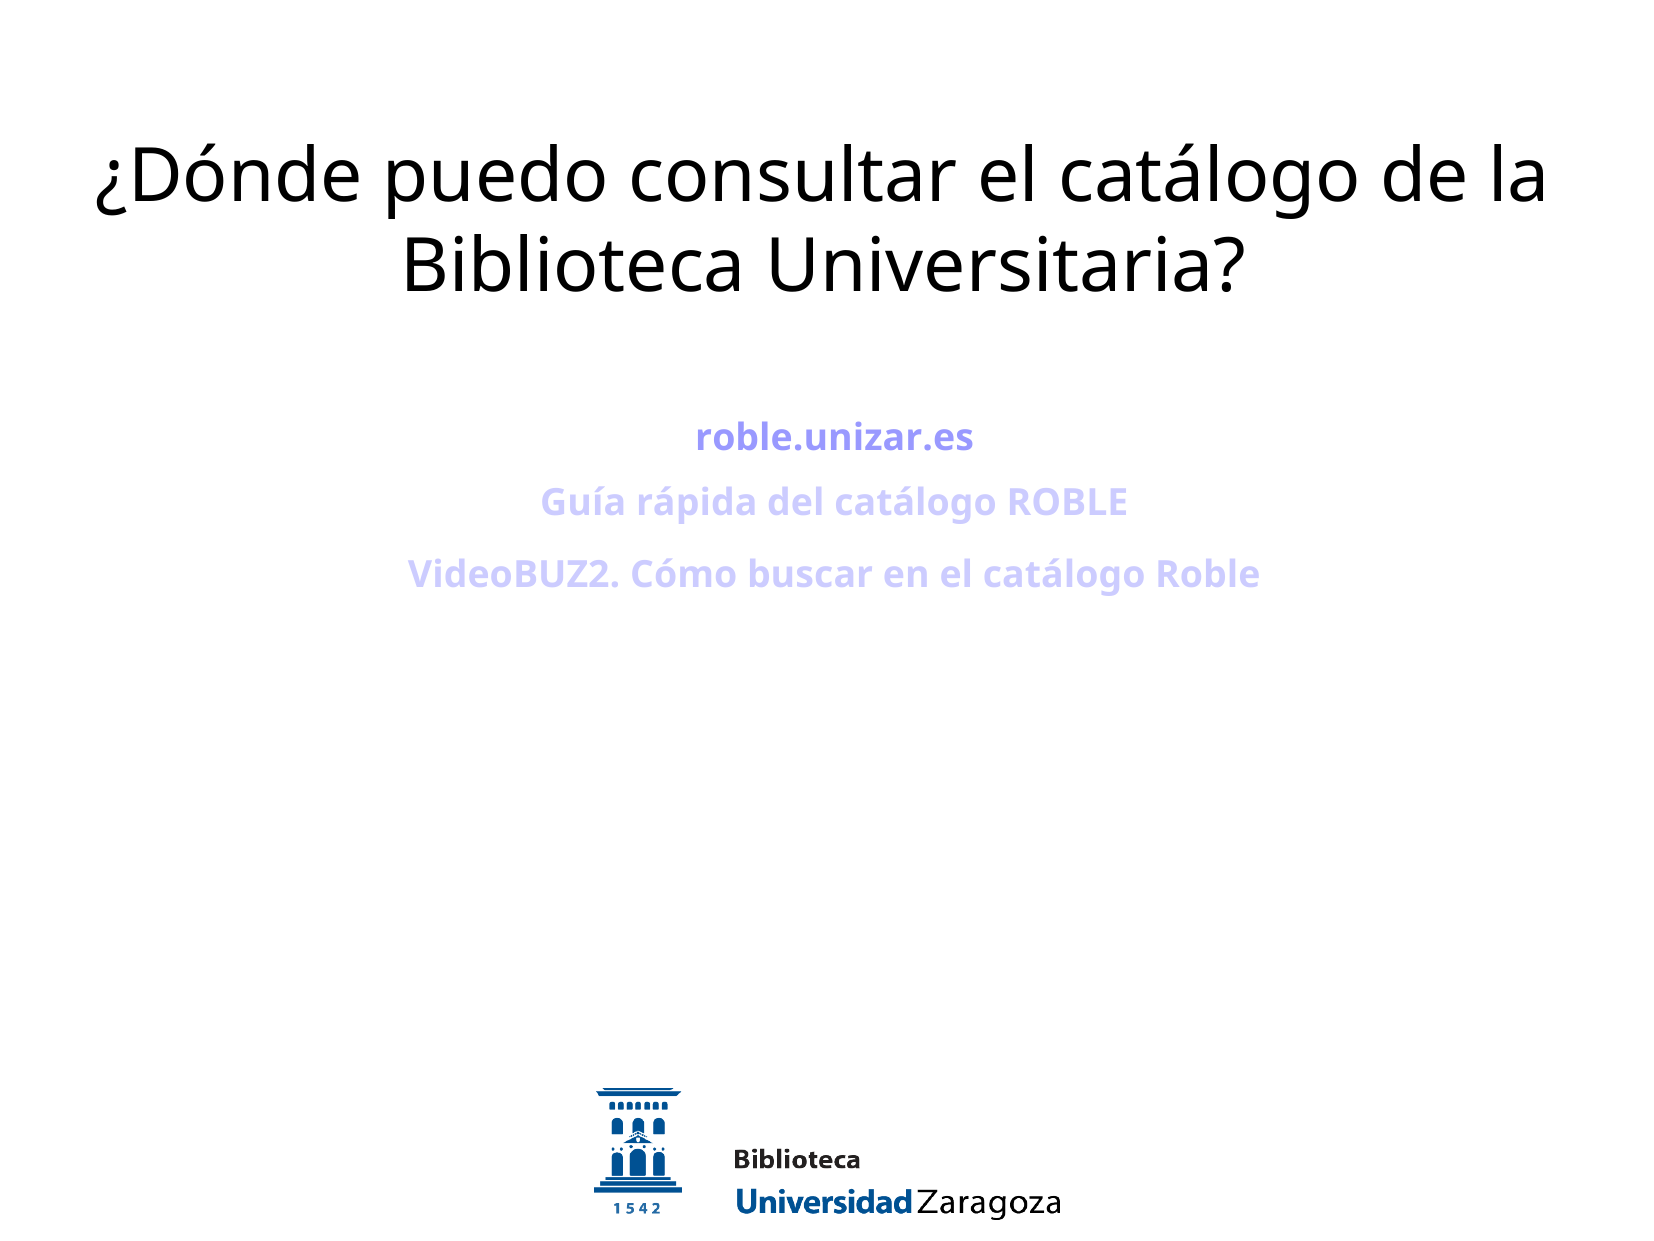

¿Dónde puedo consultar el catálogo de la Biblioteca Universitaria?
roble.unizar.es
Guía rápida del catálogo ROBLE
VideoBUZ2. Cómo buscar en el catálogo Roble